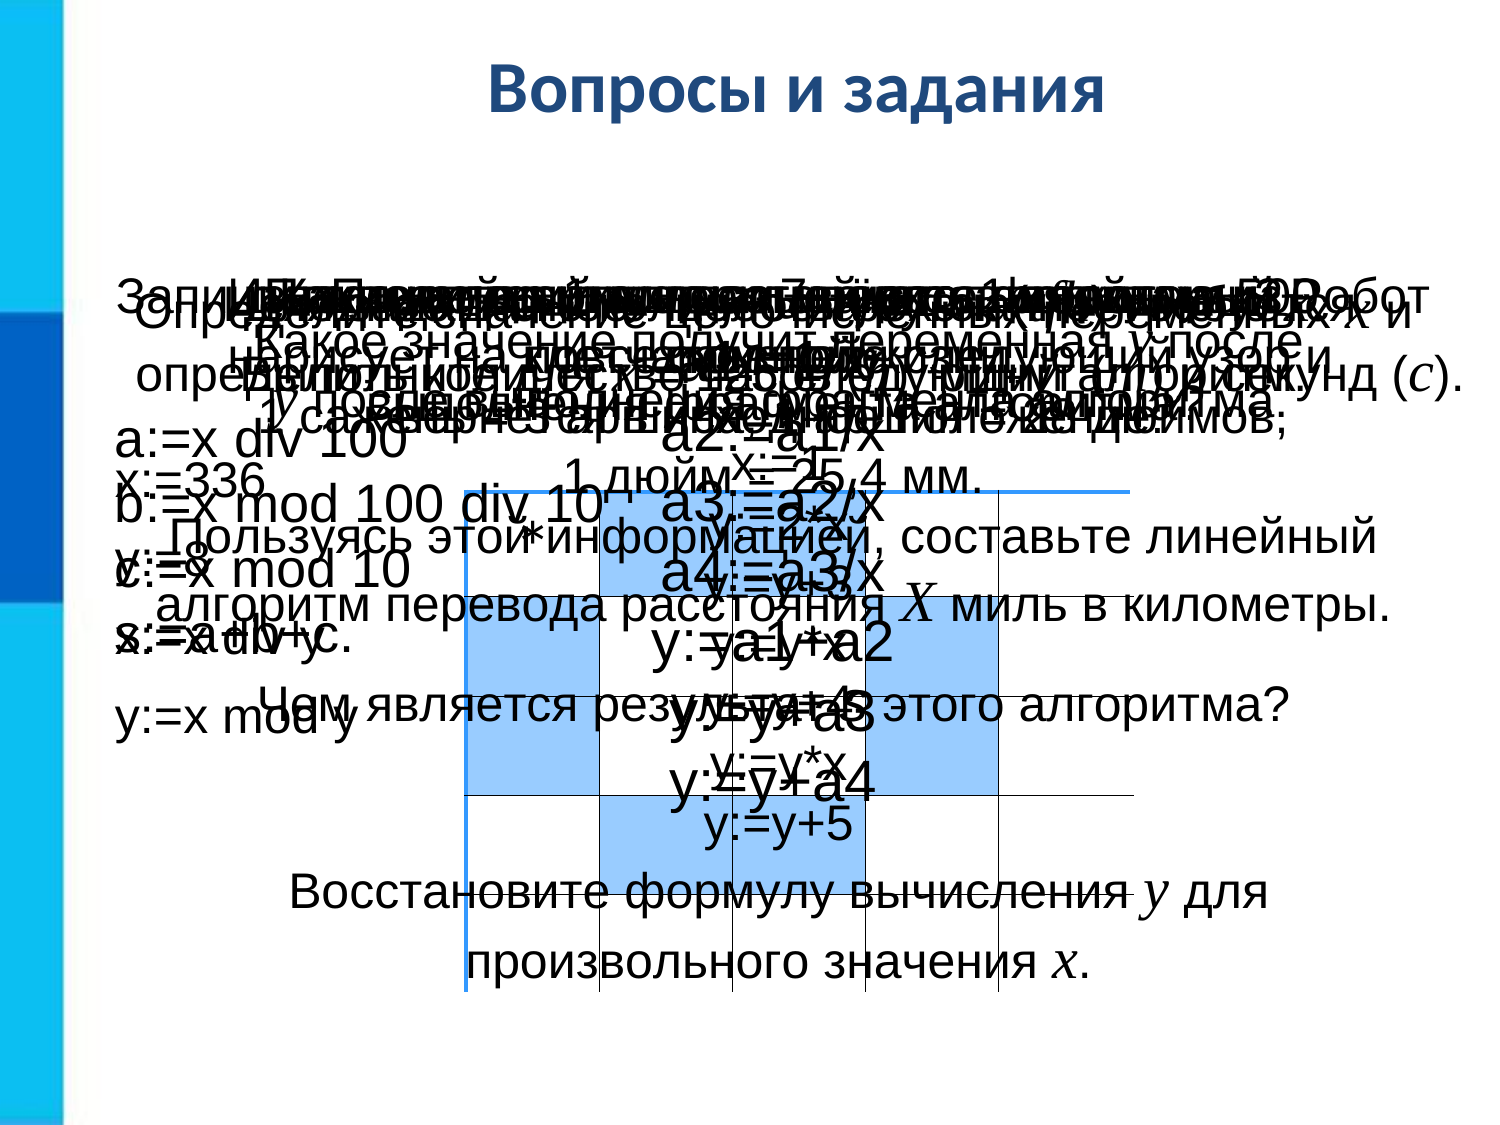

Вопросы и задания
 Какие алгоритмы называются линейными?
Приведите пример линейного алгоритма из
повседневной жизни.
Запишите линейный алгоритм, исполняя который Робот
 нарисует на клетчатом поле следующий узор и
 вернётся в исходное положение:
По алгоритму восстановите формулу.
a1:=1/x
a2:=a1/x
a3:=a2/x
a4:=a3/x
y:=a1+a2
y:=y+a3
y:=y+a4
Для заданного количества суток (tfh) требуется
определить количество часов (h), минут (m) и секунд (c).
Известно, что 1 миля = 7 вёрст, 1 верста = 500 саженей,
 1 сажень = 3 аршина, 1 аршин = 28 дюймов,
1 дюйм = 25,4 мм.
Пользуясь этой информацией, составьте линейный
алгоритм перевода расстояния Х миль в километры.
Исходное данное - целое трёхзначное число x.
Выполните для x = 125 следующий алгоритм.
a:=x div 100
b:=x mod 100 div 10
c:=x mod 10
s:=a+b+с.
Чем является результат s этого алгоритма?
Определите значение целочисленных переменных x и
 y после выполнения фрагмента алгоритма.
x:=336
y:=8
x:=x div y
y:=х mod у
Какое значение получит переменная у после
 выполнения фрагмента алгоритма?
х:=1
у:=2*x
у:=у+3
у:=у*х
y:=у+4
y:=y*х
y:=y+5
Восстановите формулу вычисления у для произвольного значения х.
| \* | | | | |
| --- | --- | --- | --- | --- |
| | | | | |
| | | | | |
| | | | | |
| | | | | |